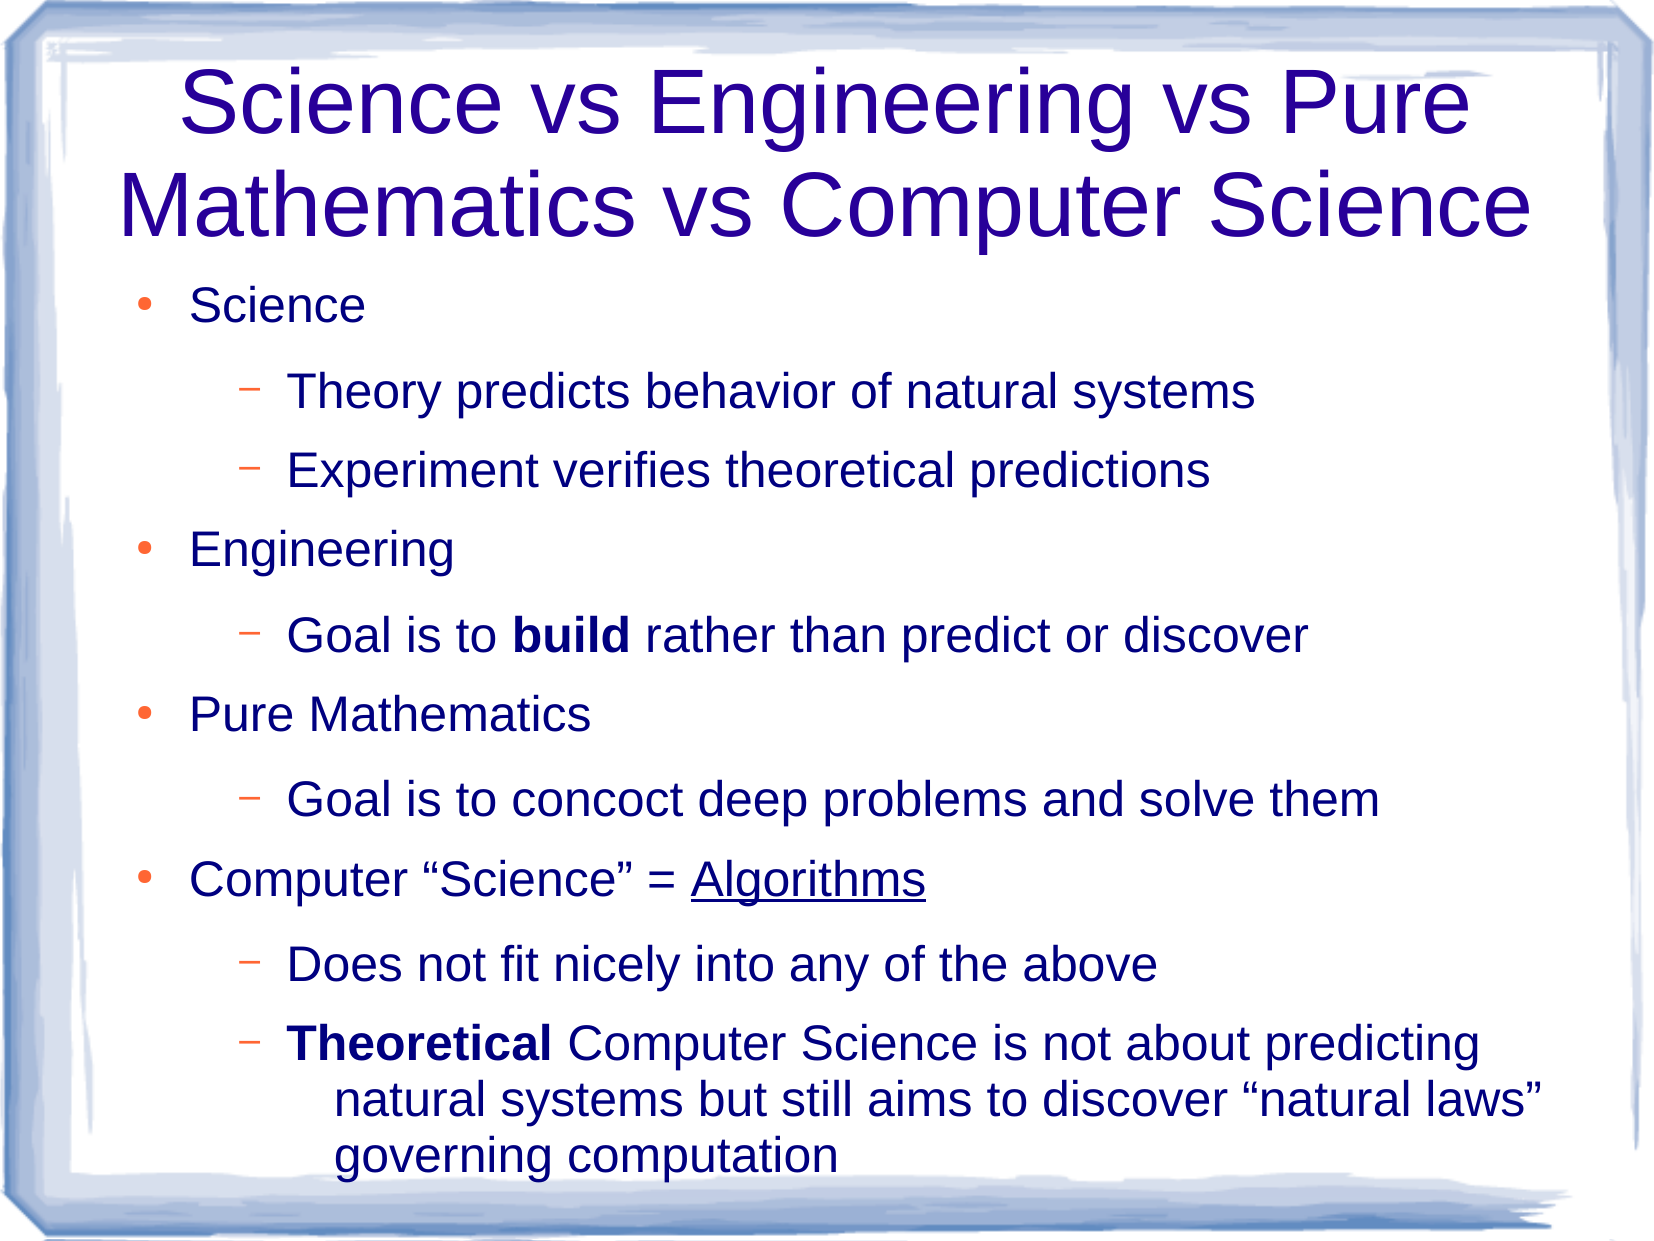

# Science vs Engineering vs Pure Mathematics vs Computer Science
Science
Theory predicts behavior of natural systems
Experiment verifies theoretical predictions
Engineering
Goal is to build rather than predict or discover
Pure Mathematics
Goal is to concoct deep problems and solve them
Computer “Science” = Algorithms
Does not fit nicely into any of the above
Theoretical Computer Science is not about predicting natural systems but still aims to discover “natural laws” governing computation